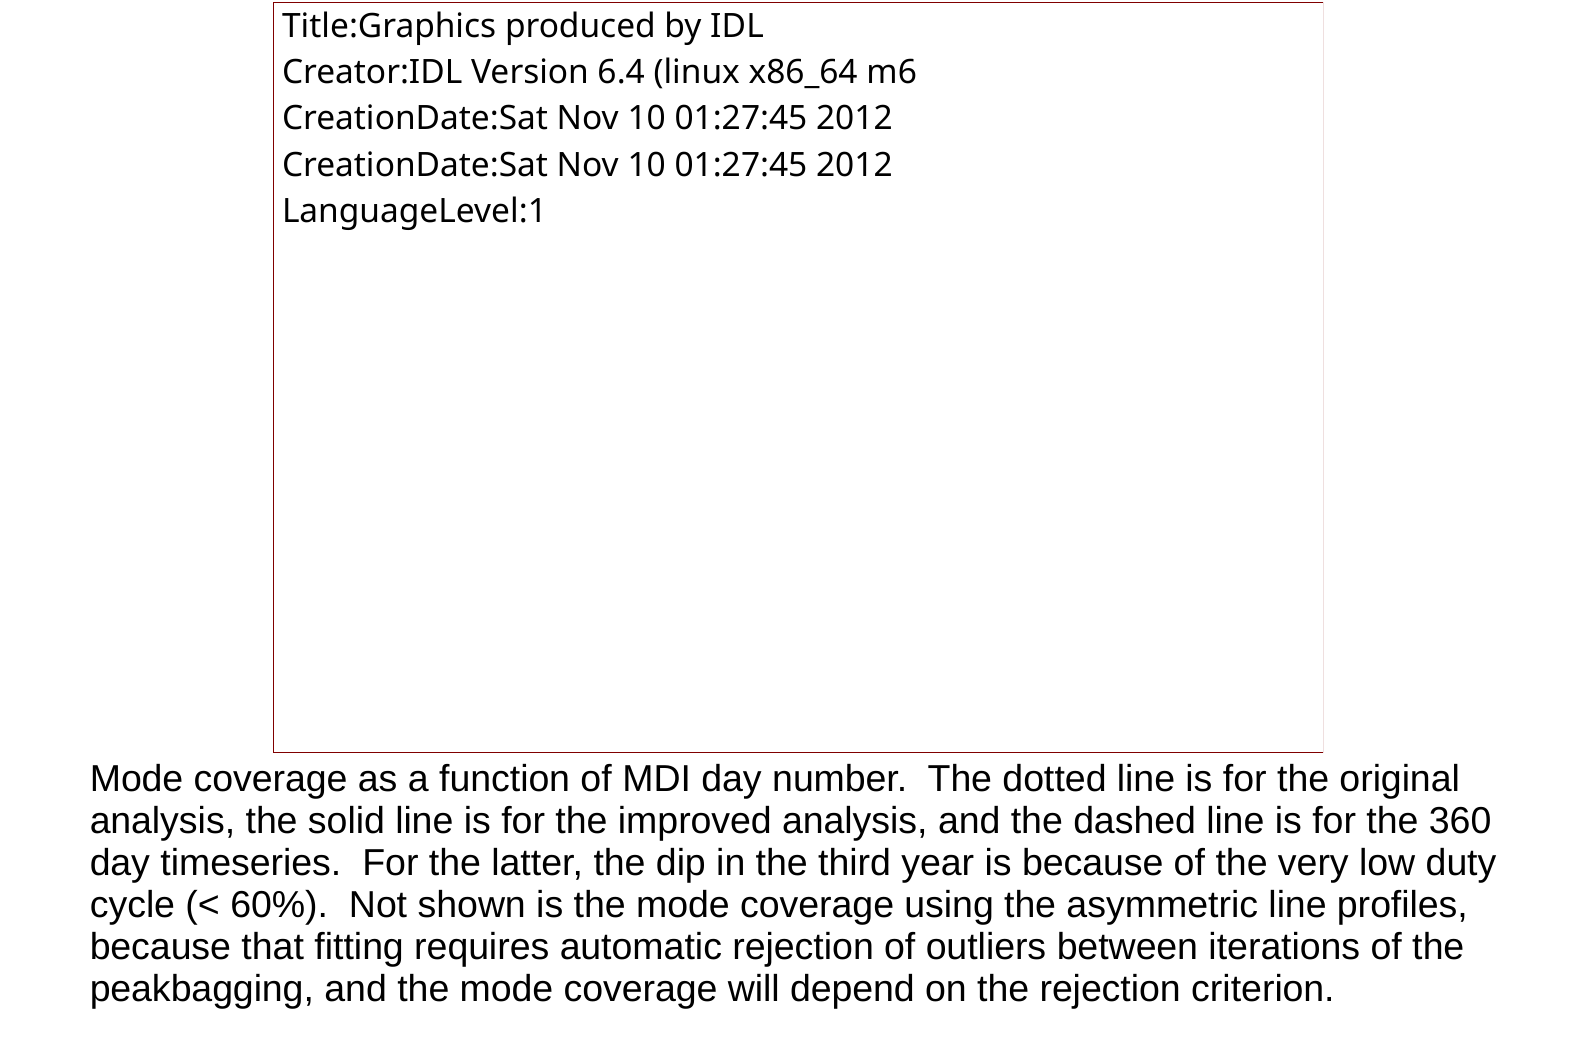

Mode coverage as a function of MDI day number. The dotted line is for the original analysis, the solid line is for the improved analysis, and the dashed line is for the 360 day timeseries. For the latter, the dip in the third year is because of the very low duty cycle (< 60%). Not shown is the mode coverage using the asymmetric line profiles, because that fitting requires automatic rejection of outliers between iterations of the peakbagging, and the mode coverage will depend on the rejection criterion.